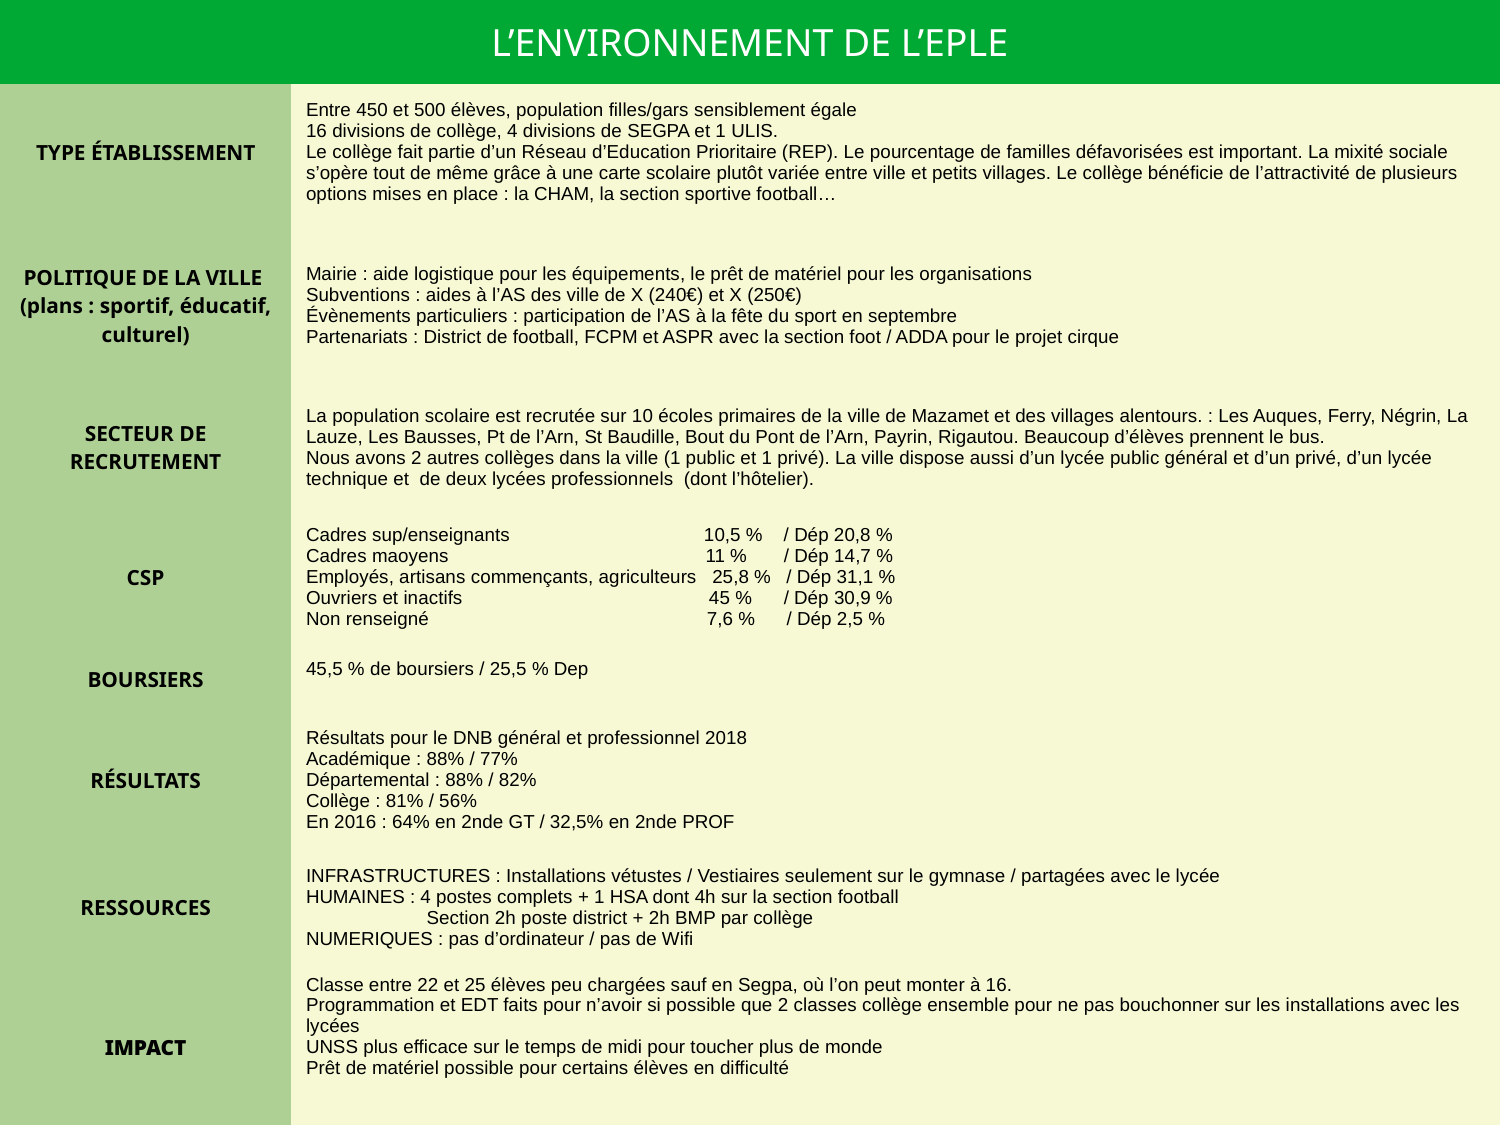

| L’ENVIRONNEMENT DE L’EPLE | |
| --- | --- |
| TYPE ÉTABLISSEMENT | Entre 450 et 500 élèves, population filles/gars sensiblement égale 16 divisions de collège, 4 divisions de SEGPA et 1 ULIS. Le collège fait partie d’un Réseau d’Education Prioritaire (REP). Le pourcentage de familles défavorisées est important. La mixité sociale s’opère tout de même grâce à une carte scolaire plutôt variée entre ville et petits villages. Le collège bénéficie de l’attractivité de plusieurs options mises en place : la CHAM, la section sportive football… |
| POLITIQUE DE LA VILLE (plans : sportif, éducatif, culturel) | Mairie : aide logistique pour les équipements, le prêt de matériel pour les organisations Subventions : aides à l’AS des ville de X (240€) et X (250€) Évènements particuliers : participation de l’AS à la fête du sport en septembre Partenariats : District de football, FCPM et ASPR avec la section foot / ADDA pour le projet cirque |
| SECTEUR DE RECRUTEMENT | La population scolaire est recrutée sur 10 écoles primaires de la ville de Mazamet et des villages alentours. : Les Auques, Ferry, Négrin, La Lauze, Les Bausses, Pt de l’Arn, St Baudille, Bout du Pont de l’Arn, Payrin, Rigautou. Beaucoup d’élèves prennent le bus. Nous avons 2 autres collèges dans la ville (1 public et 1 privé). La ville dispose aussi d’un lycée public général et d’un privé, d’un lycée technique et de deux lycées professionnels (dont l’hôtelier). |
| CSP | Cadres sup/enseignants 10,5 % / Dép 20,8 % Cadres maoyens 11 % / Dép 14,7 % Employés, artisans commençants, agriculteurs 25,8 % / Dép 31,1 % Ouvriers et inactifs 45 % / Dép 30,9 % Non renseigné 7,6 % / Dép 2,5 % |
| BOURSIERS | 45,5 % de boursiers / 25,5 % Dep |
| RÉSULTATS | Résultats pour le DNB général et professionnel 2018 Académique : 88% / 77% Départemental : 88% / 82% Collège : 81% / 56% En 2016 : 64% en 2nde GT / 32,5% en 2nde PROF |
| RESSOURCES | INFRASTRUCTURES : Installations vétustes / Vestiaires seulement sur le gymnase / partagées avec le lycée HUMAINES : 4 postes complets + 1 HSA dont 4h sur la section football Section 2h poste district + 2h BMP par collège NUMERIQUES : pas d’ordinateur / pas de Wifi |
| IMPACT | Classe entre 22 et 25 élèves peu chargées sauf en Segpa, où l’on peut monter à 16. Programmation et EDT faits pour n’avoir si possible que 2 classes collège ensemble pour ne pas bouchonner sur les installations avec les lycées UNSS plus efficace sur le temps de midi pour toucher plus de monde Prêt de matériel possible pour certains élèves en difficulté |